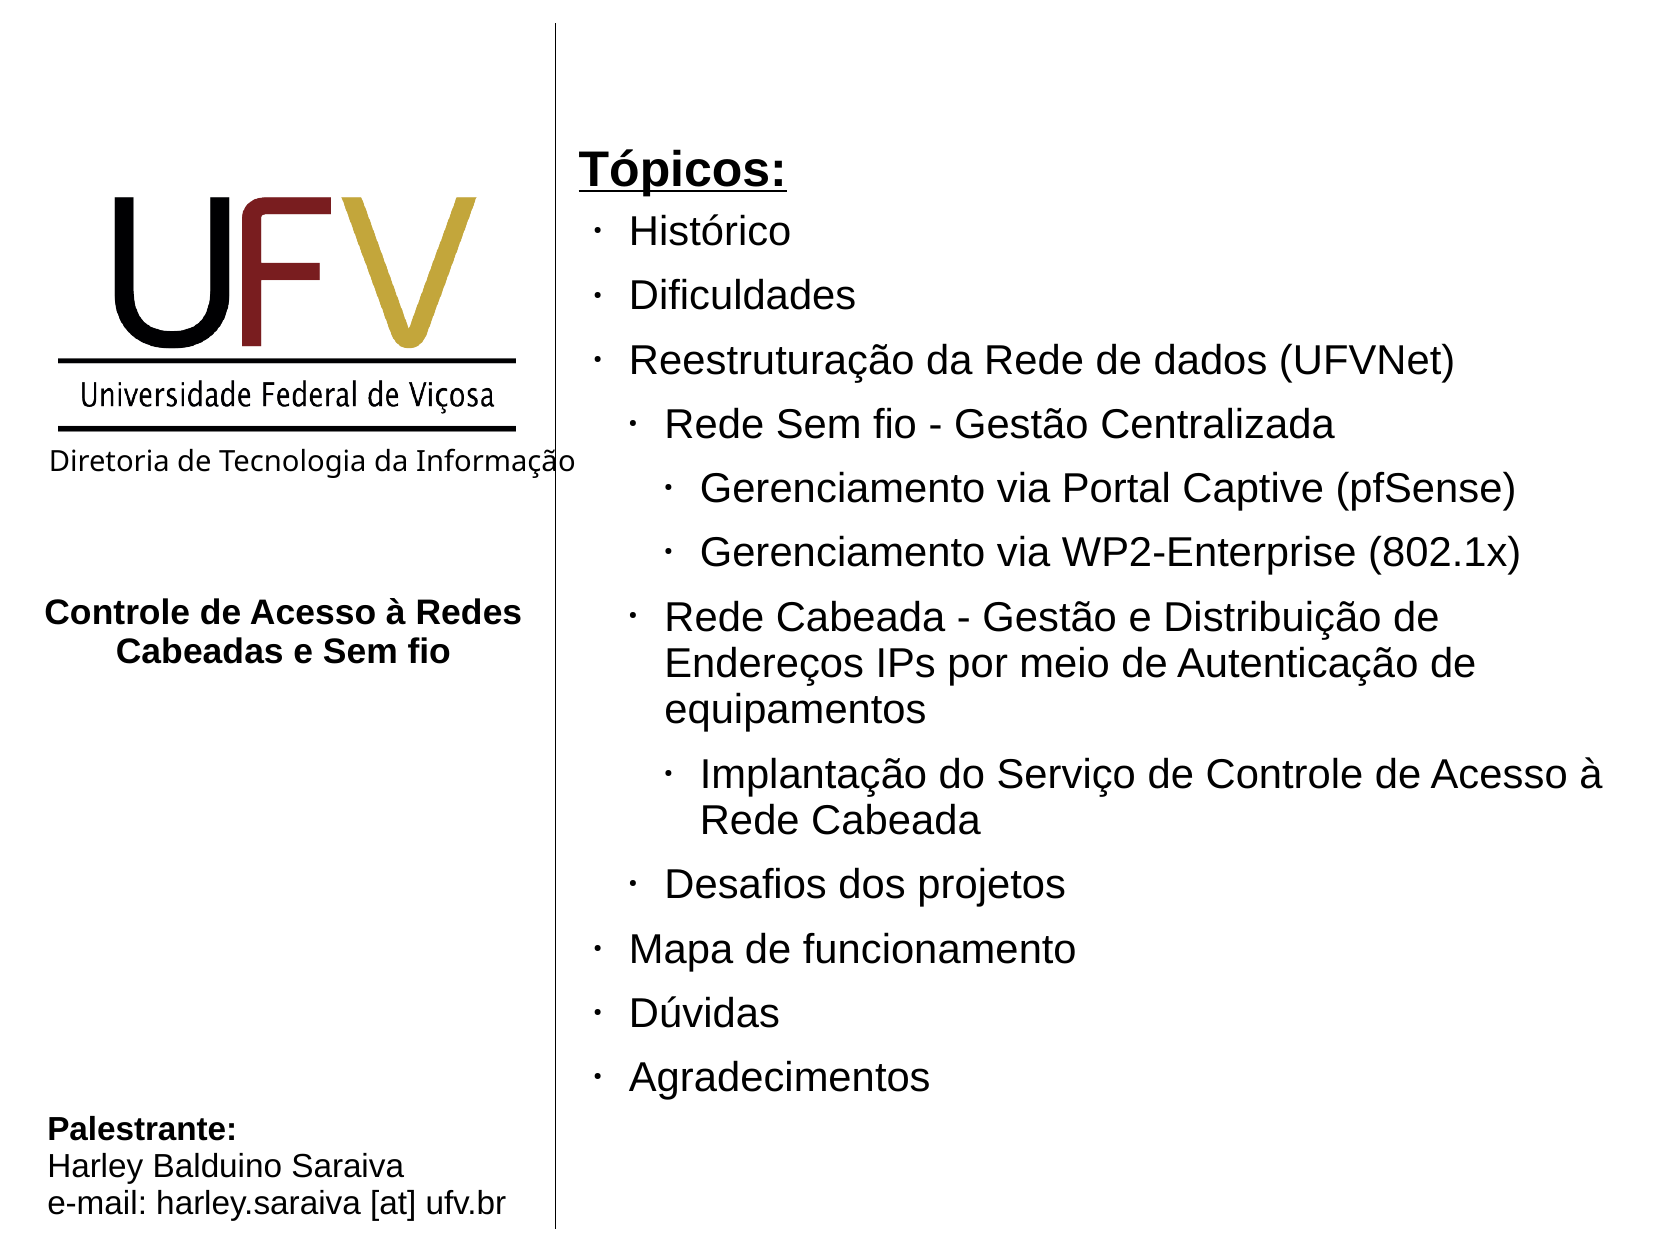

Tópicos:
Histórico
Dificuldades
Reestruturação da Rede de dados (UFVNet)
Rede Sem fio - Gestão Centralizada
Gerenciamento via Portal Captive (pfSense)
Gerenciamento via WP2-Enterprise (802.1x)
Rede Cabeada - Gestão e Distribuição de Endereços IPs por meio de Autenticação de equipamentos
Implantação do Serviço de Controle de Acesso à Rede Cabeada
Desafios dos projetos
Mapa de funcionamento
Dúvidas
Agradecimentos
Diretoria de Tecnologia da Informação
# Controle de Acesso à Redes Cabeadas e Sem fio
Palestrante:
Harley Balduino Saraiva
e-mail: harley.saraiva [at] ufv.br